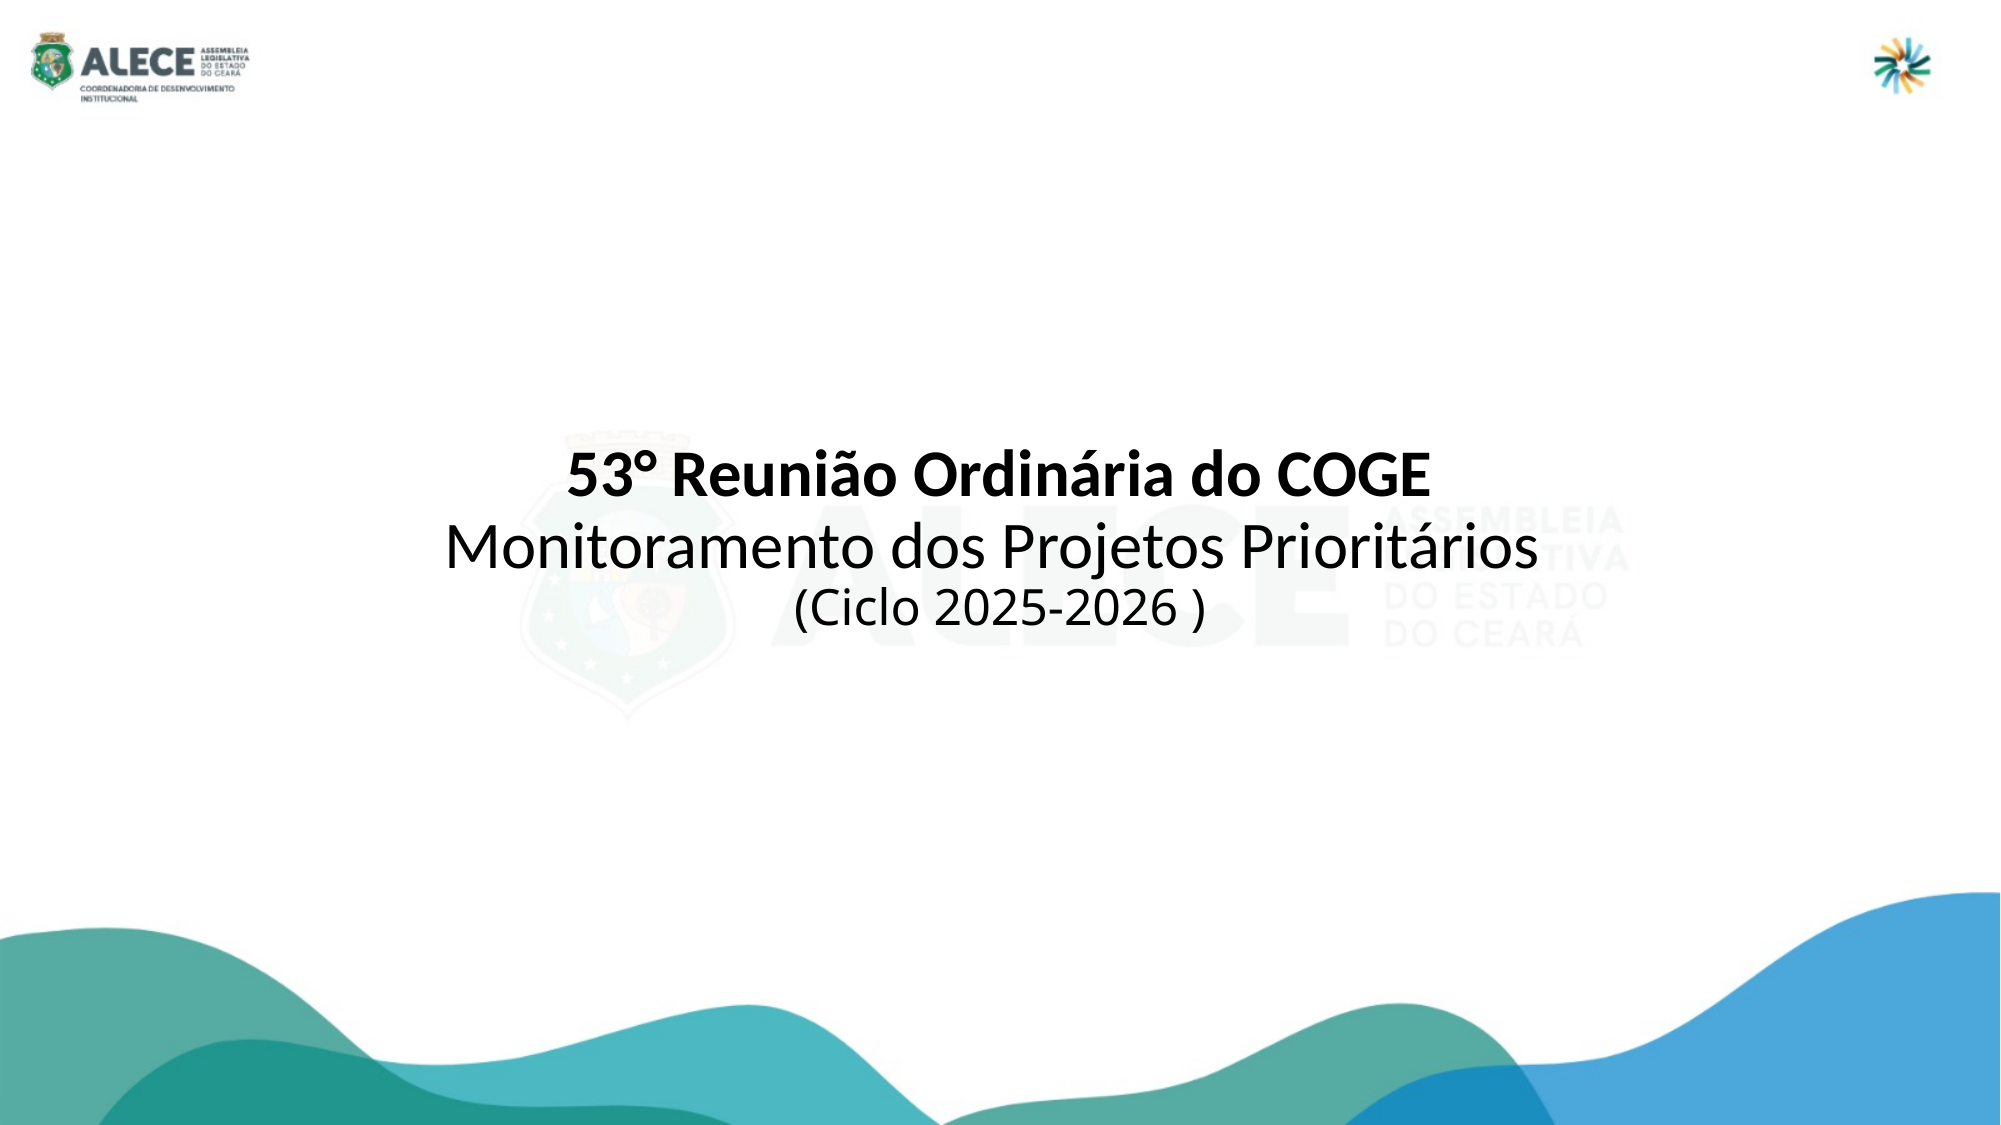

# 53° Reunião Ordinária do COGE Monitoramento dos Projetos Prioritários (Ciclo 2025-2026 )